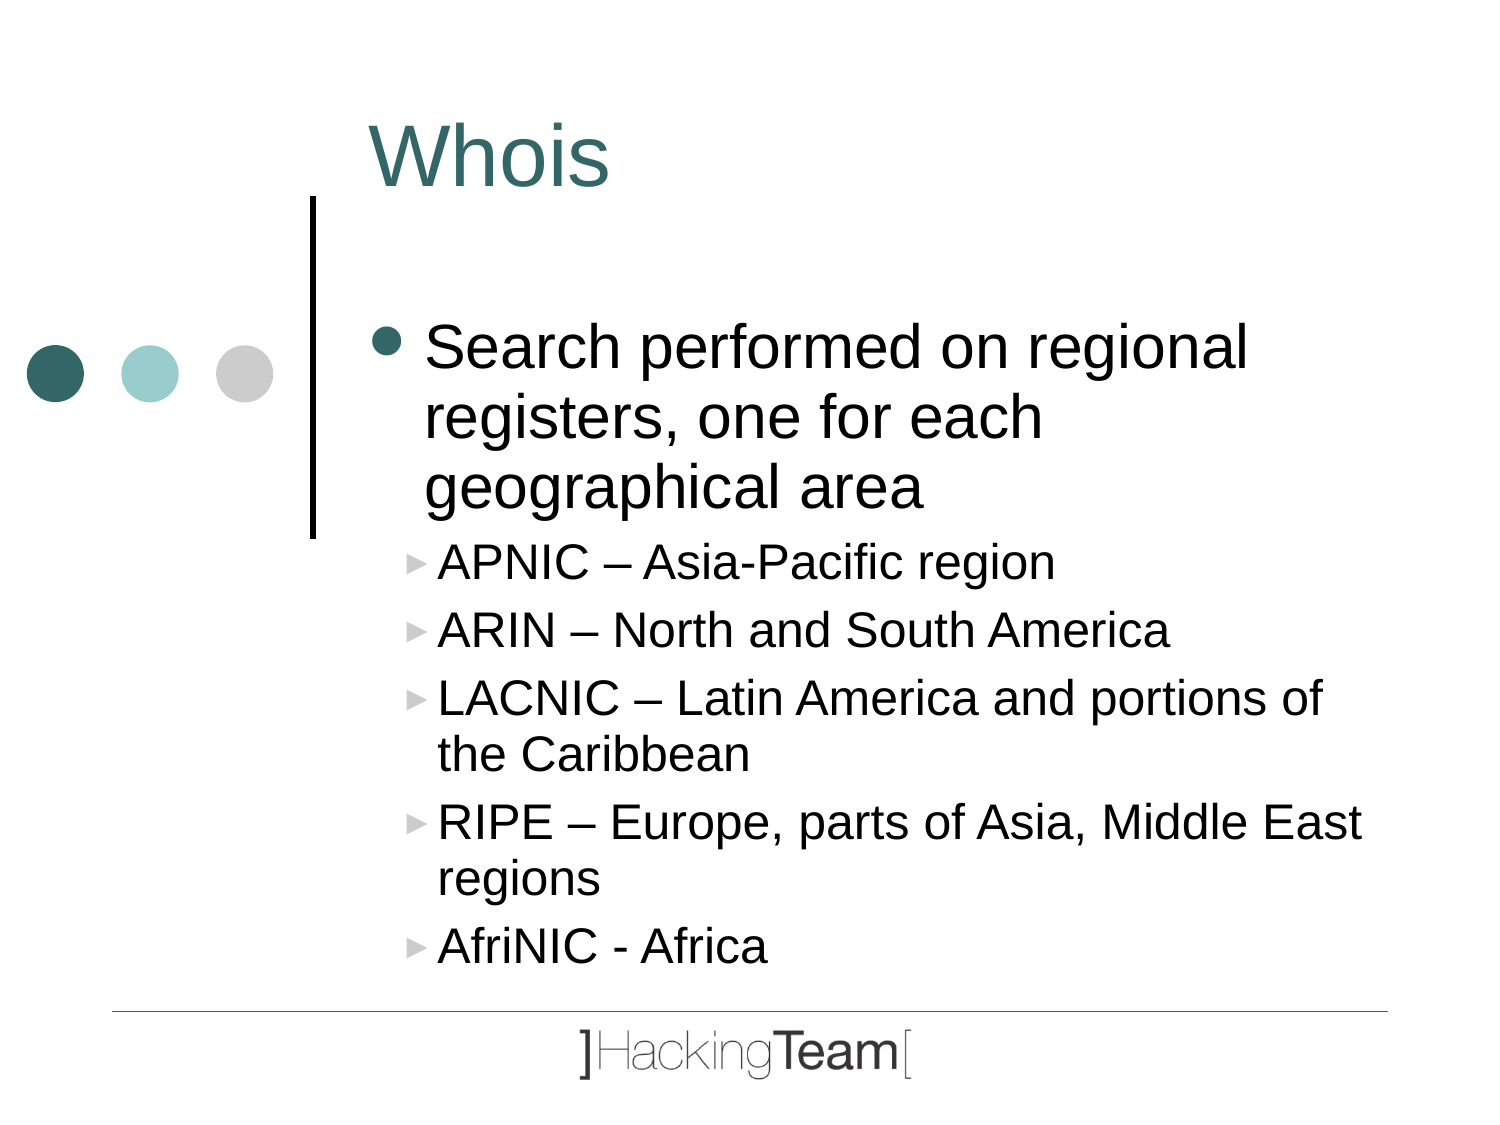

# Whois
Search performed on regional registers, one for each geographical area
APNIC – Asia-Pacific region
ARIN – North and South America
LACNIC – Latin America and portions of the Caribbean
RIPE – Europe, parts of Asia, Middle East regions
AfriNIC - Africa